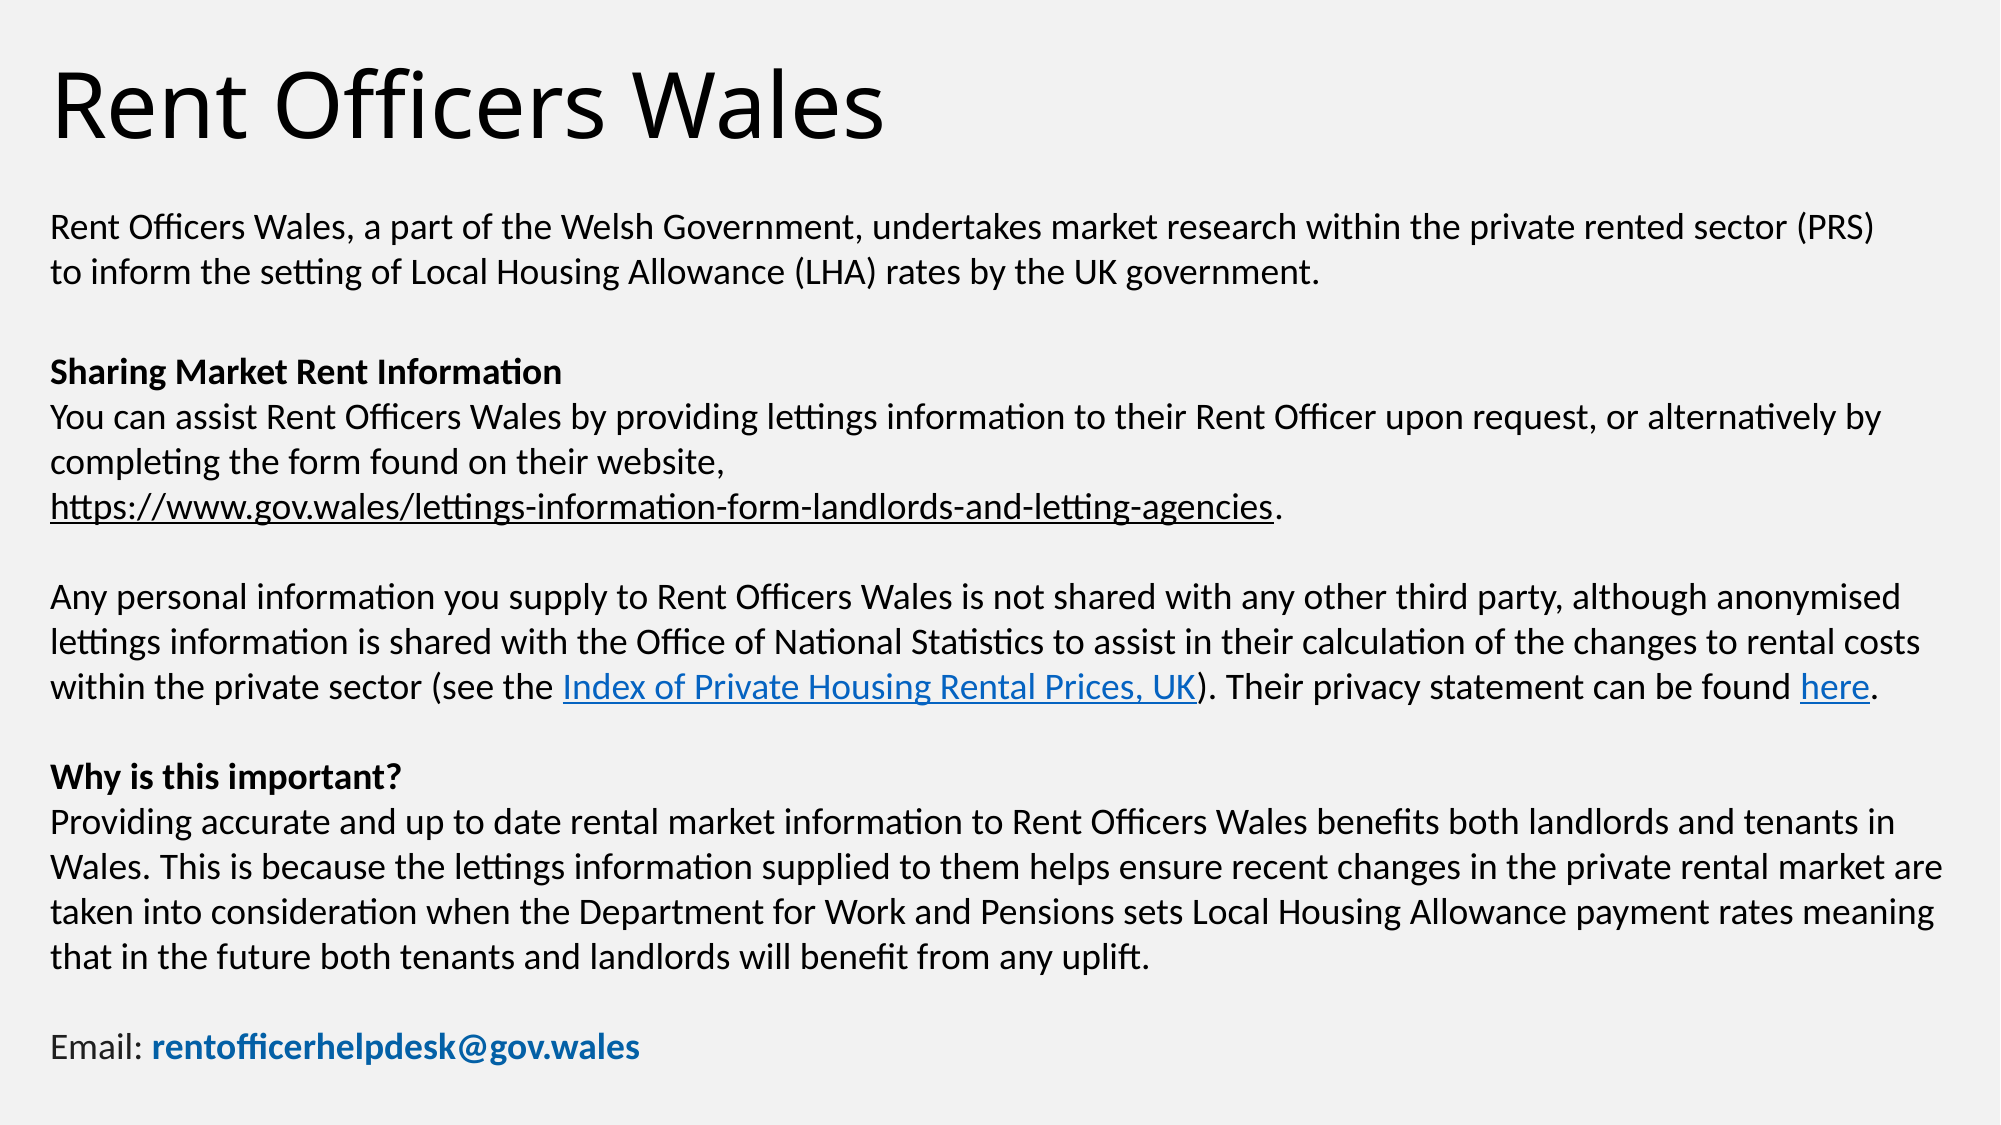

# Rent Officers Wales
Rent Officers Wales, a part of the Welsh Government, undertakes market research within the private rented sector (PRS) to inform the setting of Local Housing Allowance (LHA) rates by the UK government.
Sharing Market Rent Information
You can assist Rent Officers Wales by providing lettings information to their Rent Officer upon request, or alternatively by completing the form found on their website, https://www.gov.wales/lettings-information-form-landlords-and-letting-agencies.
Any personal information you supply to Rent Officers Wales is not shared with any other third party, although anonymised lettings information is shared with the Office of National Statistics to assist in their calculation of the changes to rental costs within the private sector (see the Index of Private Housing Rental Prices, UK). Their privacy statement can be found here.
Why is this important?
Providing accurate and up to date rental market information to Rent Officers Wales benefits both landlords and tenants in Wales. This is because the lettings information supplied to them helps ensure recent changes in the private rental market are taken into consideration when the Department for Work and Pensions sets Local Housing Allowance payment rates meaning that in the future both tenants and landlords will benefit from any uplift.
Email: rentofficerhelpdesk@gov.wales